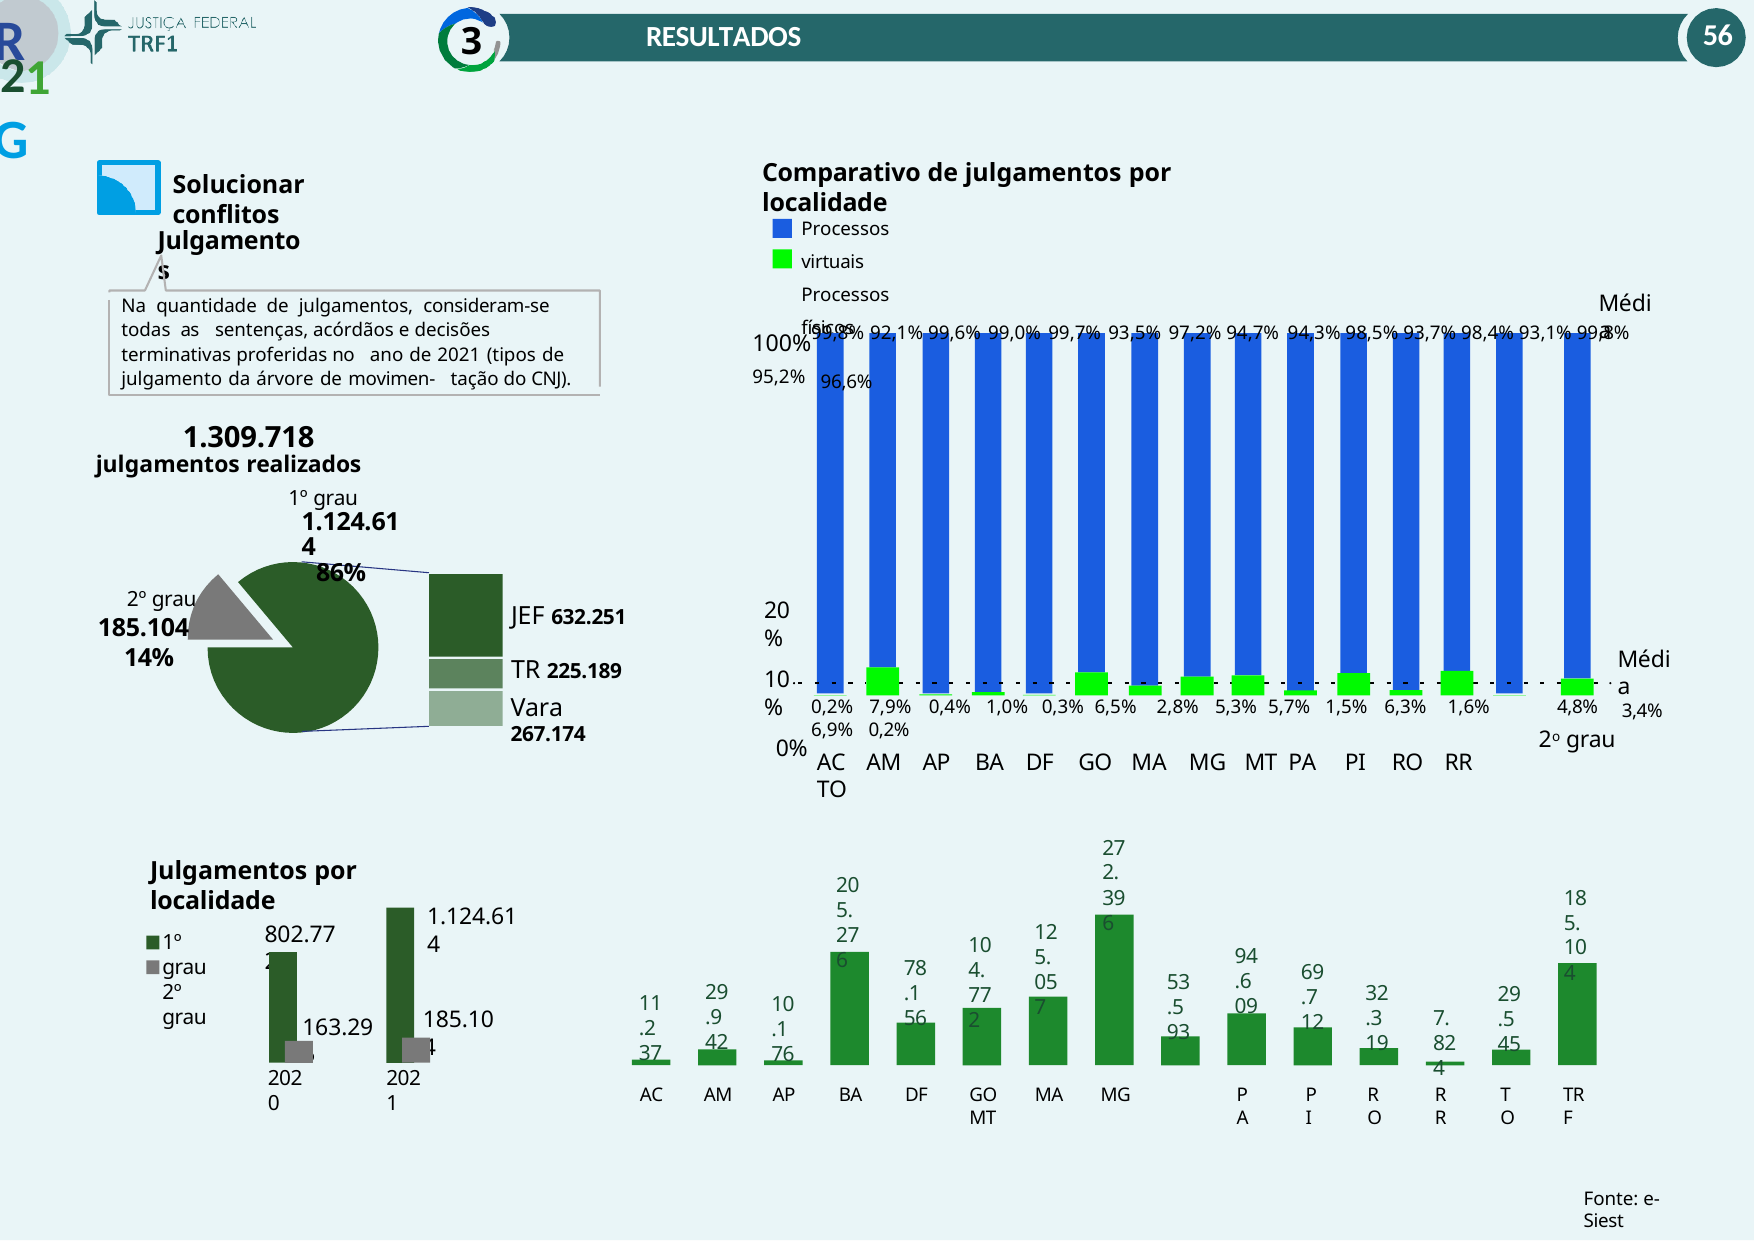

RG
56
3
21
RESULTADOS
Comparativo de julgamentos por localidade
Solucionar conflitos
Processos virtuais Processos físicos
Julgamentos
Média
Na quantidade de julgamentos, consideram-se todas as sentenças, acórdãos e decisões terminativas proferidas no ano de 2021 (tipos de julgamento da árvore de movimen- tação do CNJ).
100%99,8% 92,1% 99,6% 99,0% 99,7% 93,5% 97,2% 94,7% 94,3% 98,5% 93,7% 98,4% 93,1% 99,8% 95,2% 96,6%
1.309.718
julgamentos realizados
1º grau
1.124.614
86%
2º grau
185.104
14%
20%
10%
0%
JEF 632.251
TR 225.189
Vara 267.174
Média
3,4%
0,2% 7,9% 0,4% 1,0% 0,3% 6,5% 2,8% 5,3% 5,7% 1,5% 6,3% 1,6% 6,9% 0,2%
AC	AM	AP	BA	DF	GO	MA MG MT	PA	PI	RO	RR	TO
4,8%
2o grau
272.396
Julgamentos por localidade
205.276
185.104
1.124.614
802.772
125.057
1º grau 2º grau
104.772
94.609
78.156
69.712
53.593
29.942
32.319
29.545
11.237
10.176
185.104
7.824
163.295
2020
2021
AC	AM
AP
BA
DF
GO	MA	MG	MT
PA
PI
RO
RR
TO
TRF
Fonte: e-Siest